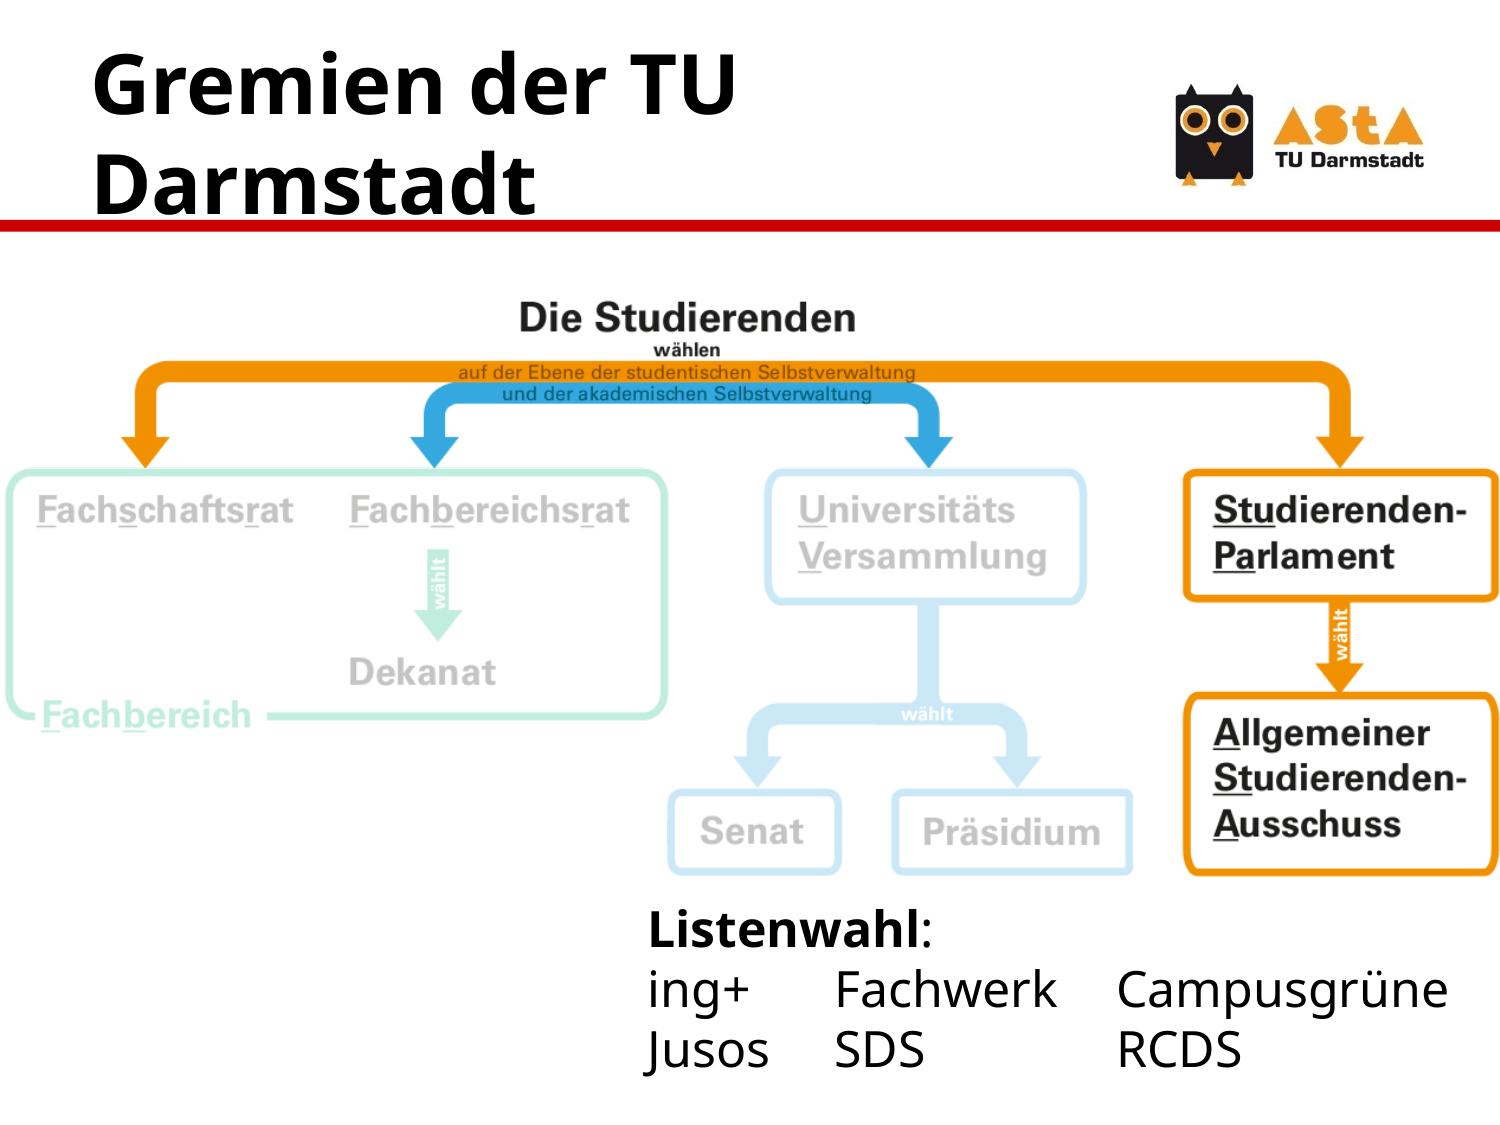

# Gremien der TU Darmstadt
Listenwahl:
ing+ 	 Fachwerk 	 Campusgrüne
Jusos	 SDS			 RCDS